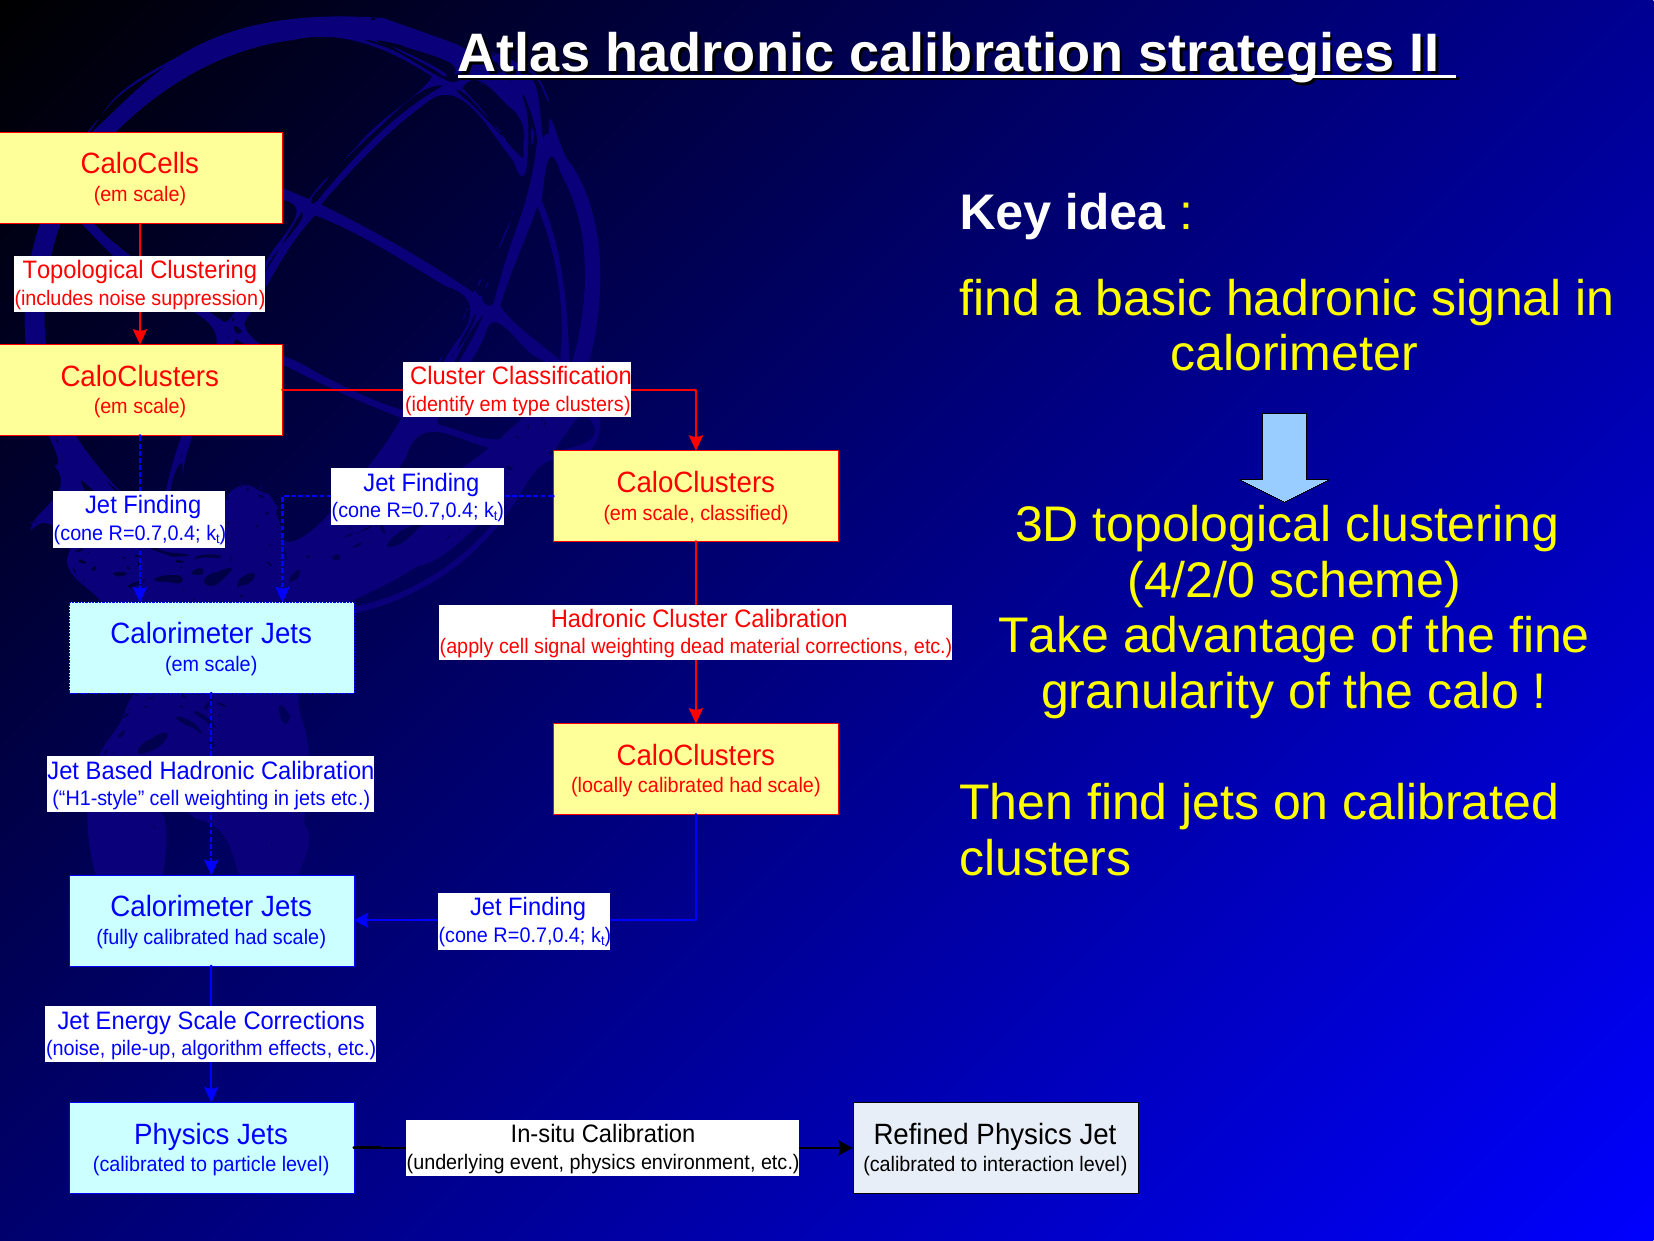

Atlas hadronic calibration strategies II
Key idea :
find a basic hadronic signal in calorimeter
3D topological clustering
(4/2/0 scheme)
Take advantage of the fine granularity of the calo !
Then find jets on calibrated clusters